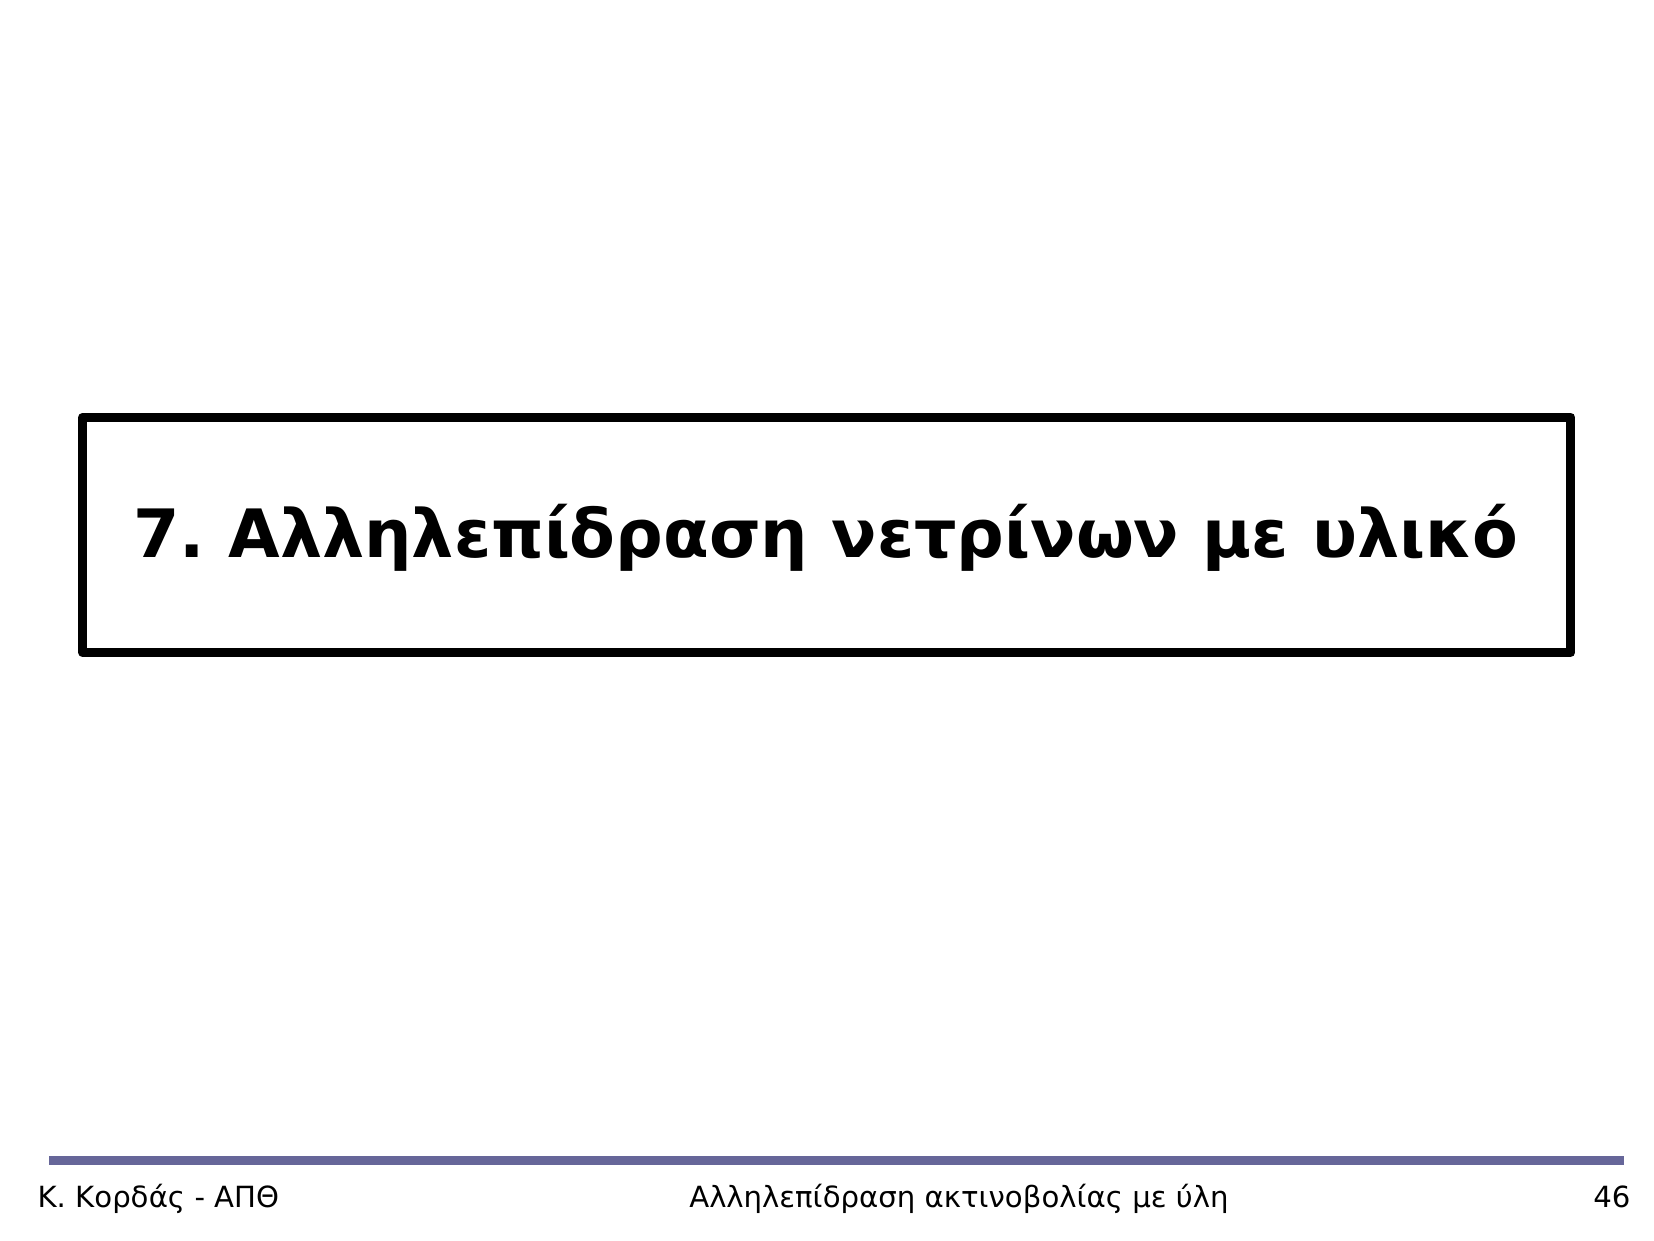

# 7. Αλληλεπίδραση νετρίνων με υλικό
Κ. Κορδάς - ΑΠΘ
Αλληλεπίδραση ακτινοβολίας με ύλη
46